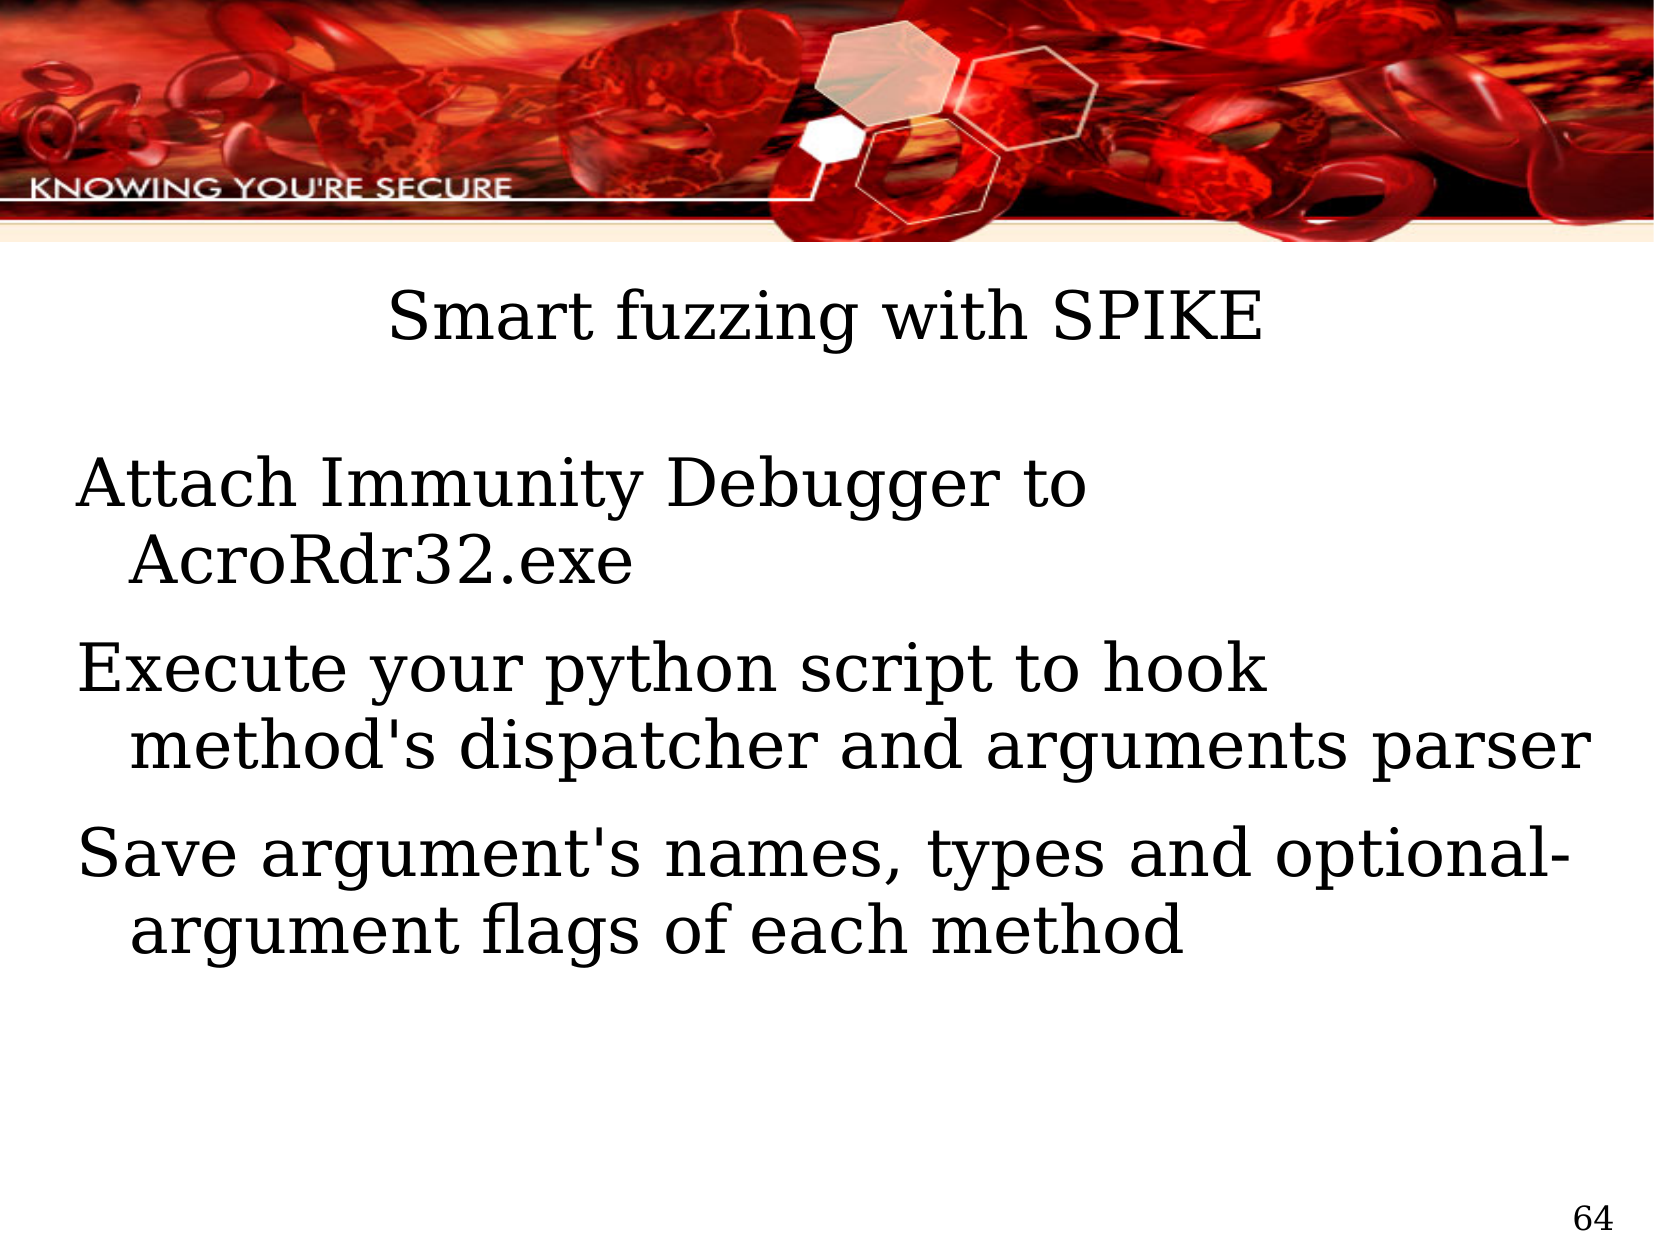

# Smart fuzzing with SPIKE
Attach Immunity Debugger to AcroRdr32.exe
Execute your python script to hook method's dispatcher and arguments parser
Save argument's names, types and optional-argument flags of each method